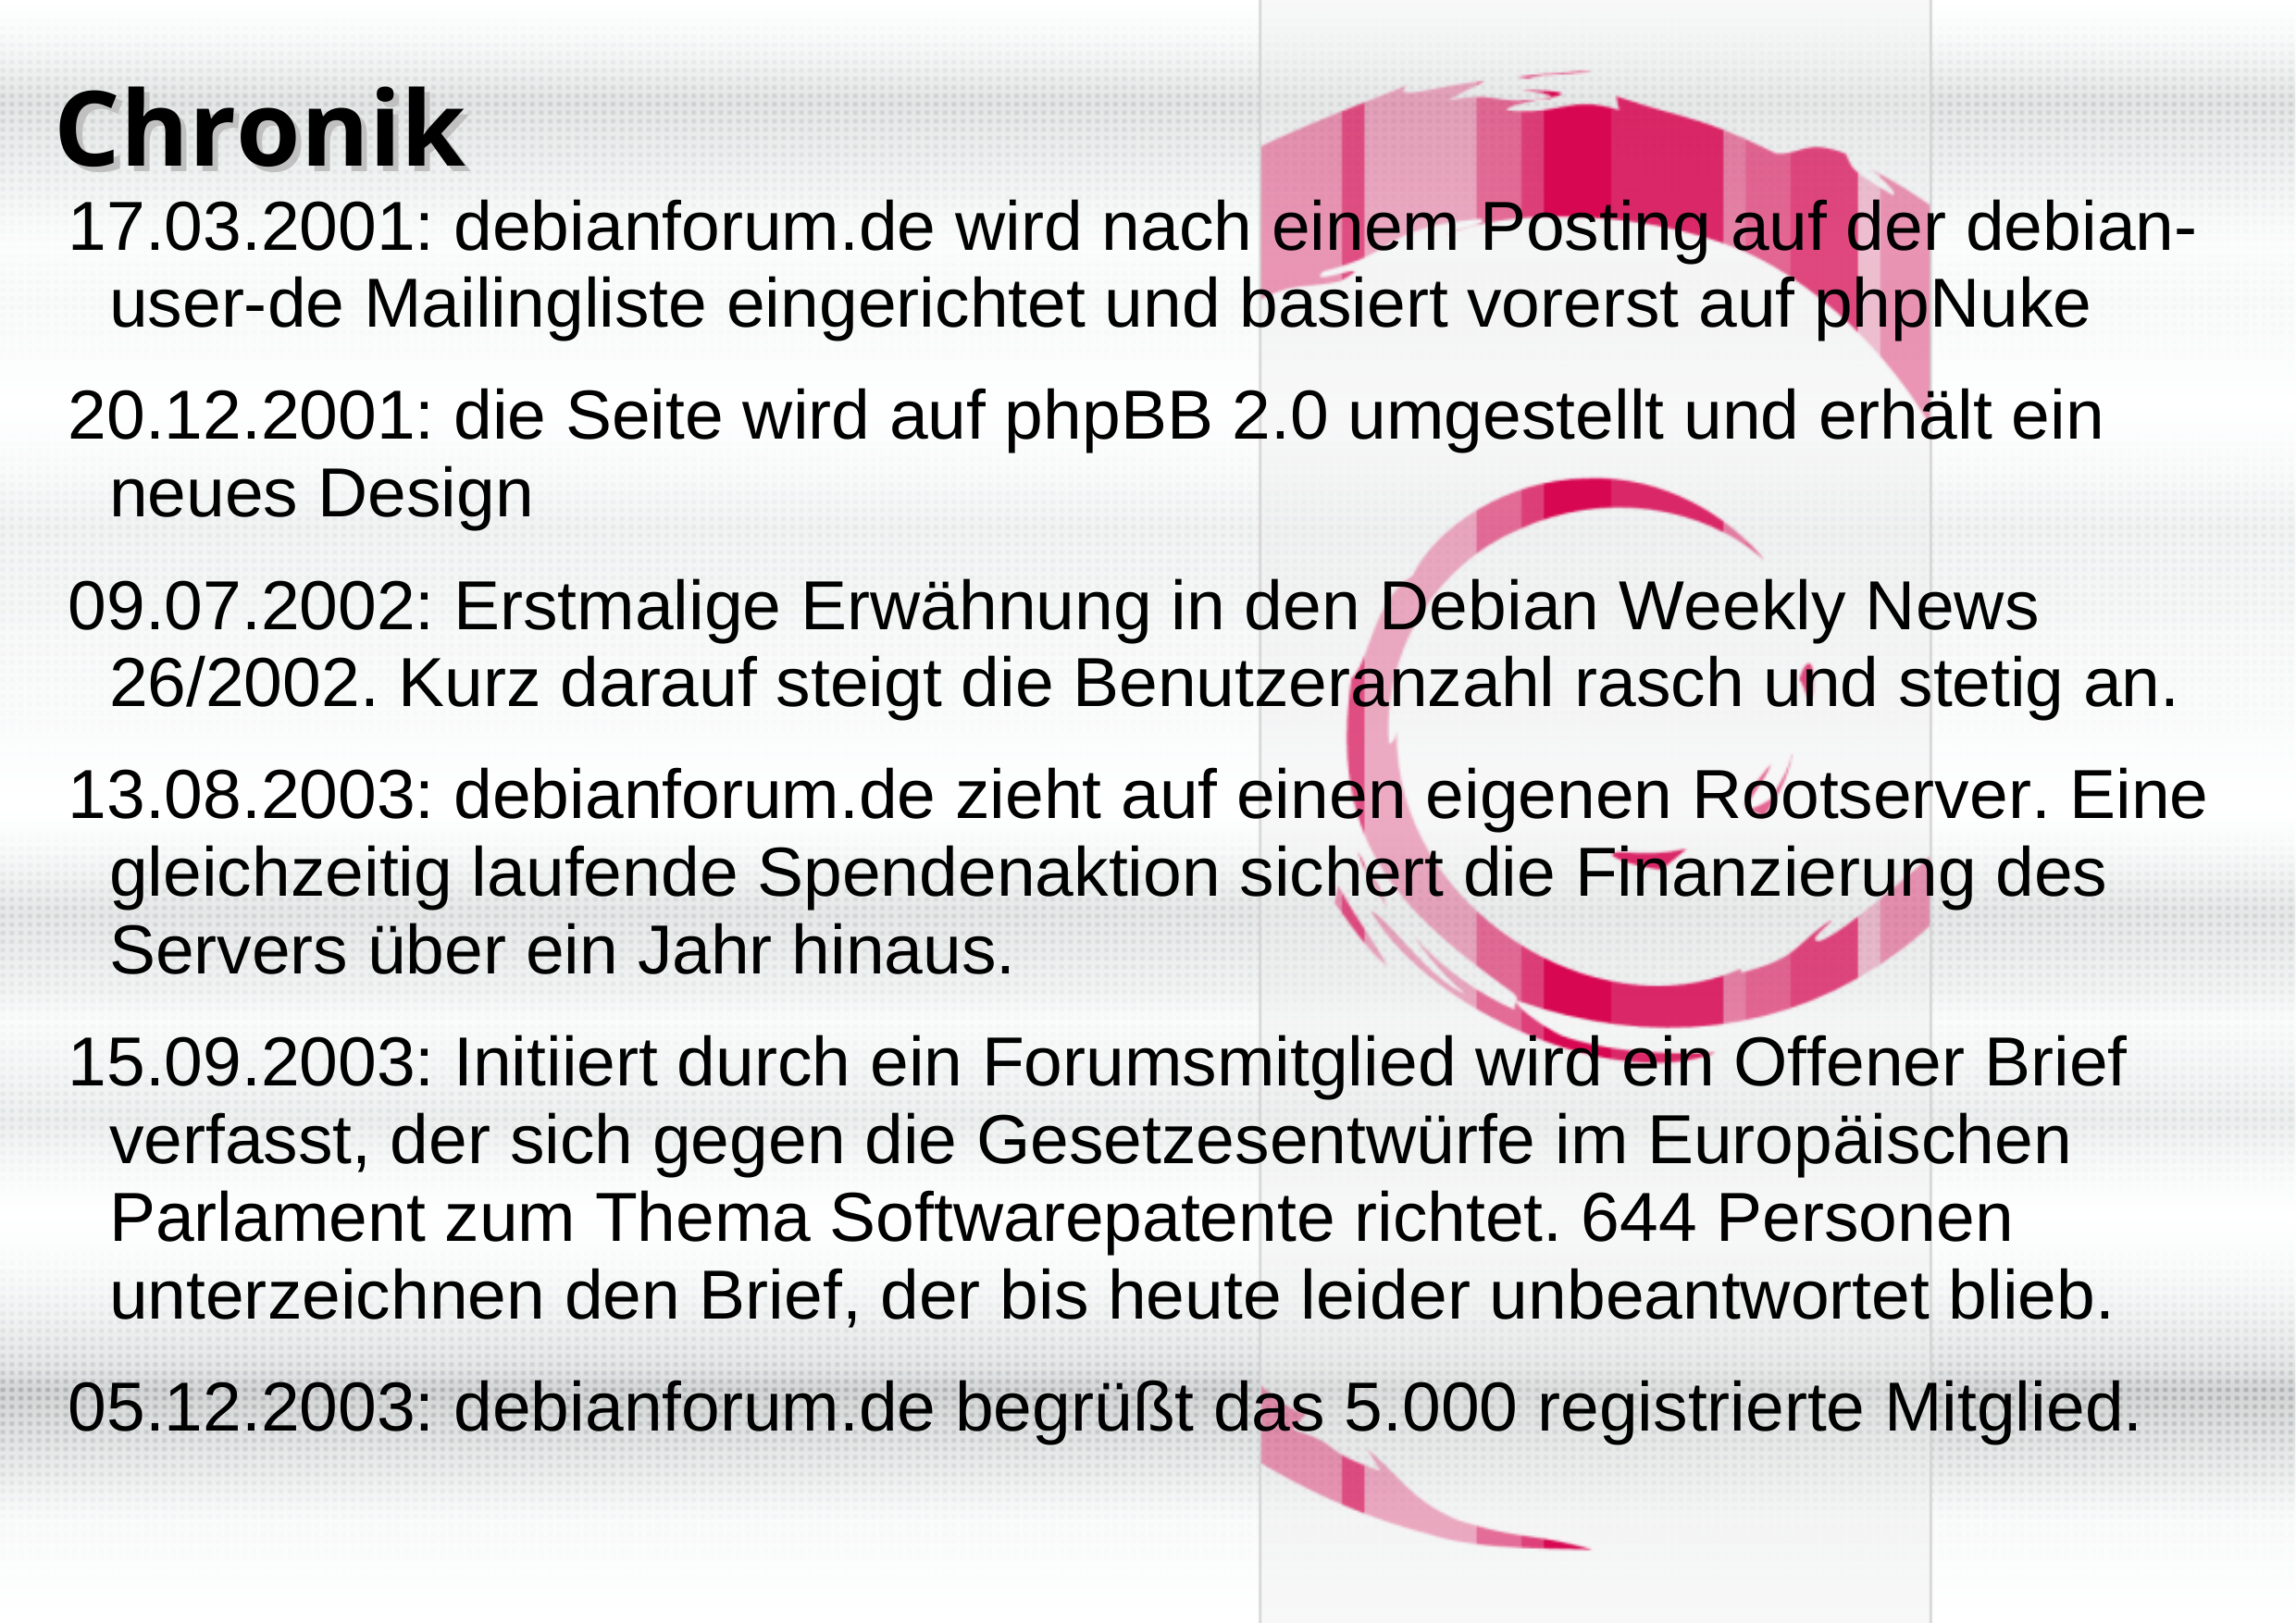

Chronik
17.03.2001: debianforum.de wird nach einem Posting auf der debian-user-de Mailingliste eingerichtet und basiert vorerst auf phpNuke
20.12.2001: die Seite wird auf phpBB 2.0 umgestellt und erhält ein neues Design
09.07.2002: Erstmalige Erwähnung in den Debian Weekly News 26/2002. Kurz darauf steigt die Benutzeranzahl rasch und stetig an.
13.08.2003: debianforum.de zieht auf einen eigenen Rootserver. Eine gleichzeitig laufende Spendenaktion sichert die Finanzierung des Servers über ein Jahr hinaus.
15.09.2003: Initiiert durch ein Forumsmitglied wird ein Offener Brief verfasst, der sich gegen die Gesetzesentwürfe im Europäischen Parlament zum Thema Softwarepatente richtet. 644 Personen unterzeichnen den Brief, der bis heute leider unbeantwortet blieb.
05.12.2003: debianforum.de begrüßt das 5.000 registrierte Mitglied.